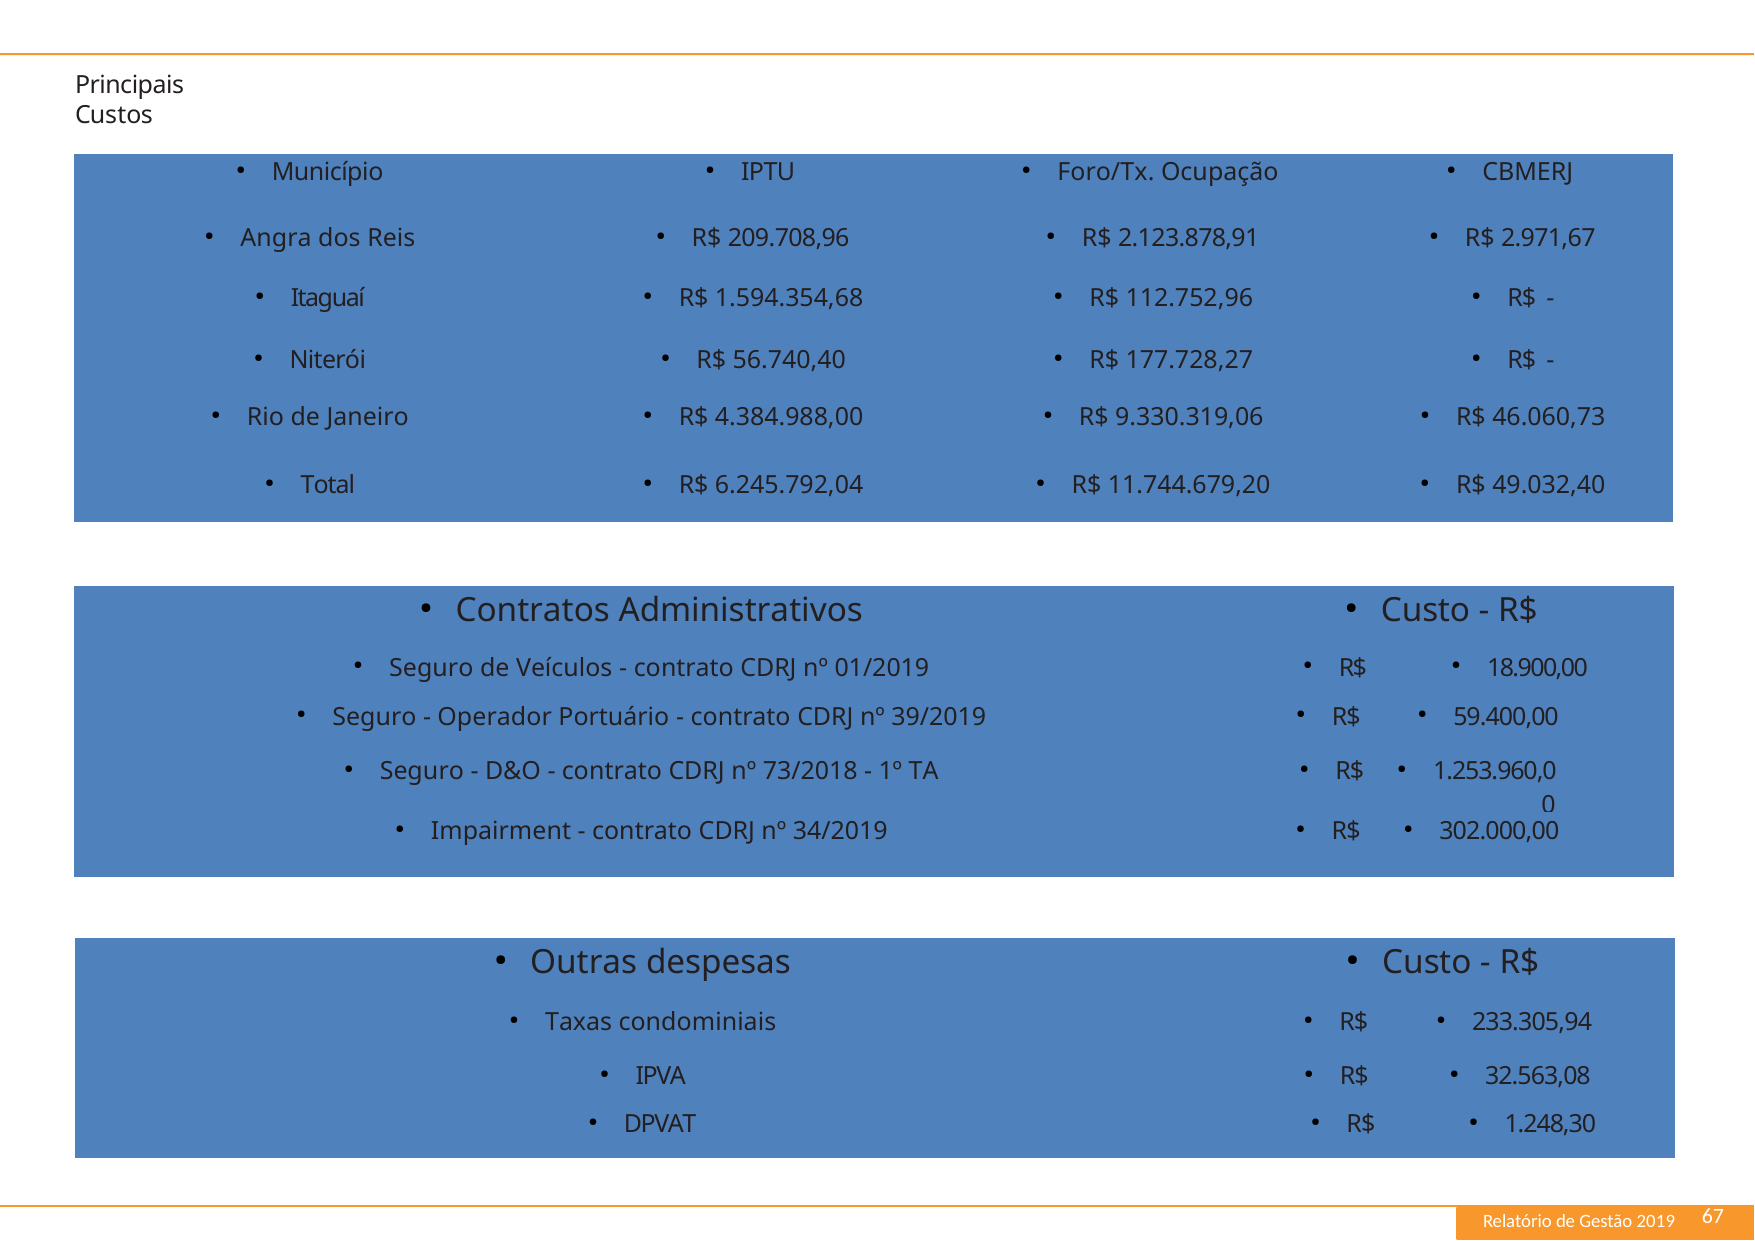

Principais Custos
| Município | IPTU | Foro/Tx. Ocupação | CBMERJ |
| --- | --- | --- | --- |
| Angra dos Reis | R$ 209.708,96 | R$ 2.123.878,91 | R$ 2.971,67 |
| Itaguaí | R$ 1.594.354,68 | R$ 112.752,96 | R$ - |
| Niterói | R$ 56.740,40 | R$ 177.728,27 | R$ - |
| Rio de Janeiro | R$ 4.384.988,00 | R$ 9.330.319,06 | R$ 46.060,73 |
| Total | R$ 6.245.792,04 | R$ 11.744.679,20 | R$ 49.032,40 |
| Contratos Administrativos | Custo - R$ | |
| --- | --- | --- |
| Seguro de Veículos - contrato CDRJ nº 01/2019 | R$ | 18.900,00 |
| Seguro - Operador Portuário - contrato CDRJ nº 39/2019 | R$ | 59.400,00 |
| Seguro - D&O - contrato CDRJ nº 73/2018 - 1º TA | R$ | 1.253.960,00 |
| Impairment - contrato CDRJ nº 34/2019 | R$ | 302.000,00 |
| Outras despesas | Custo - R$ | |
| --- | --- | --- |
| Taxas condominiais | R$ | 233.305,94 |
| IPVA | R$ | 32.563,08 |
| DPVAT | R$ | 1.248,30 |
67
Relatório de Gestão 2019